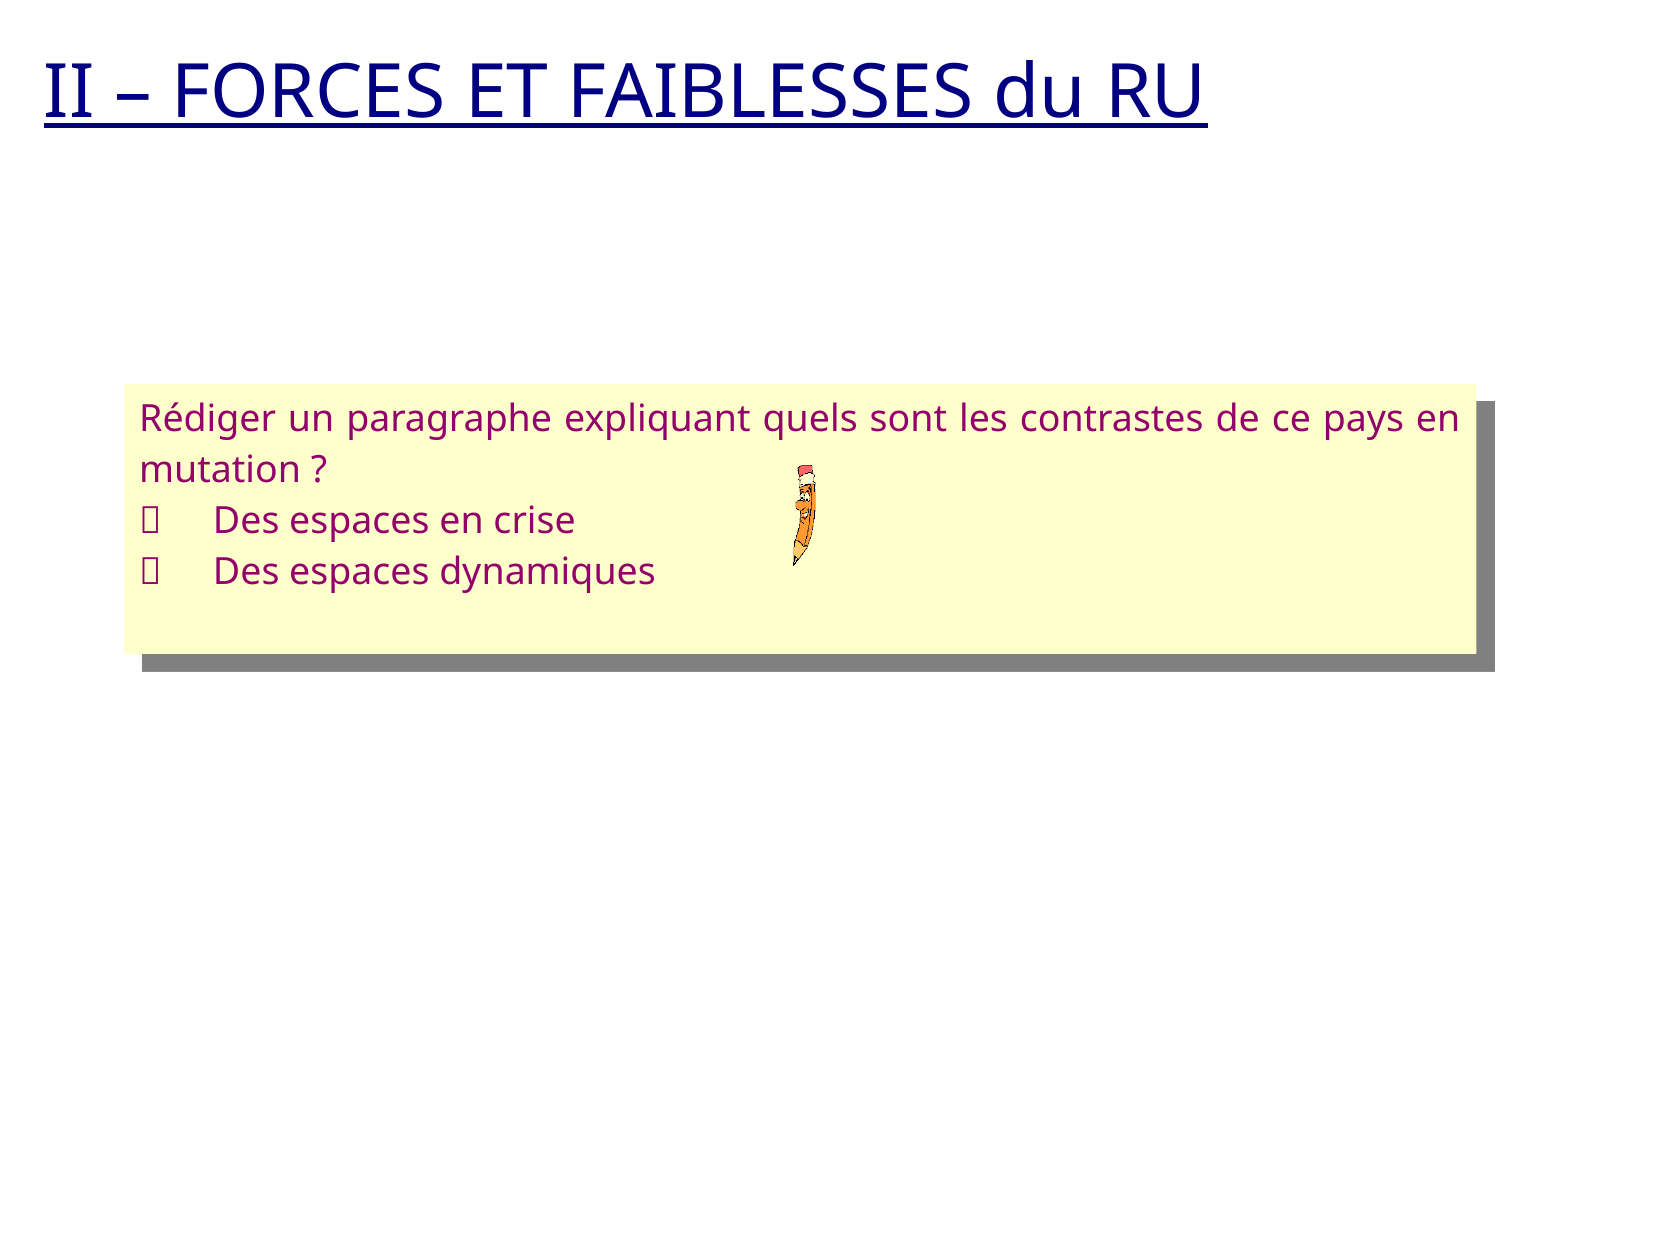

II – FORCES ET FAIBLESSES du RU
Rédiger un paragraphe expliquant quels sont les contrastes de ce pays en mutation ?
	Des espaces en crise
	Des espaces dynamiques